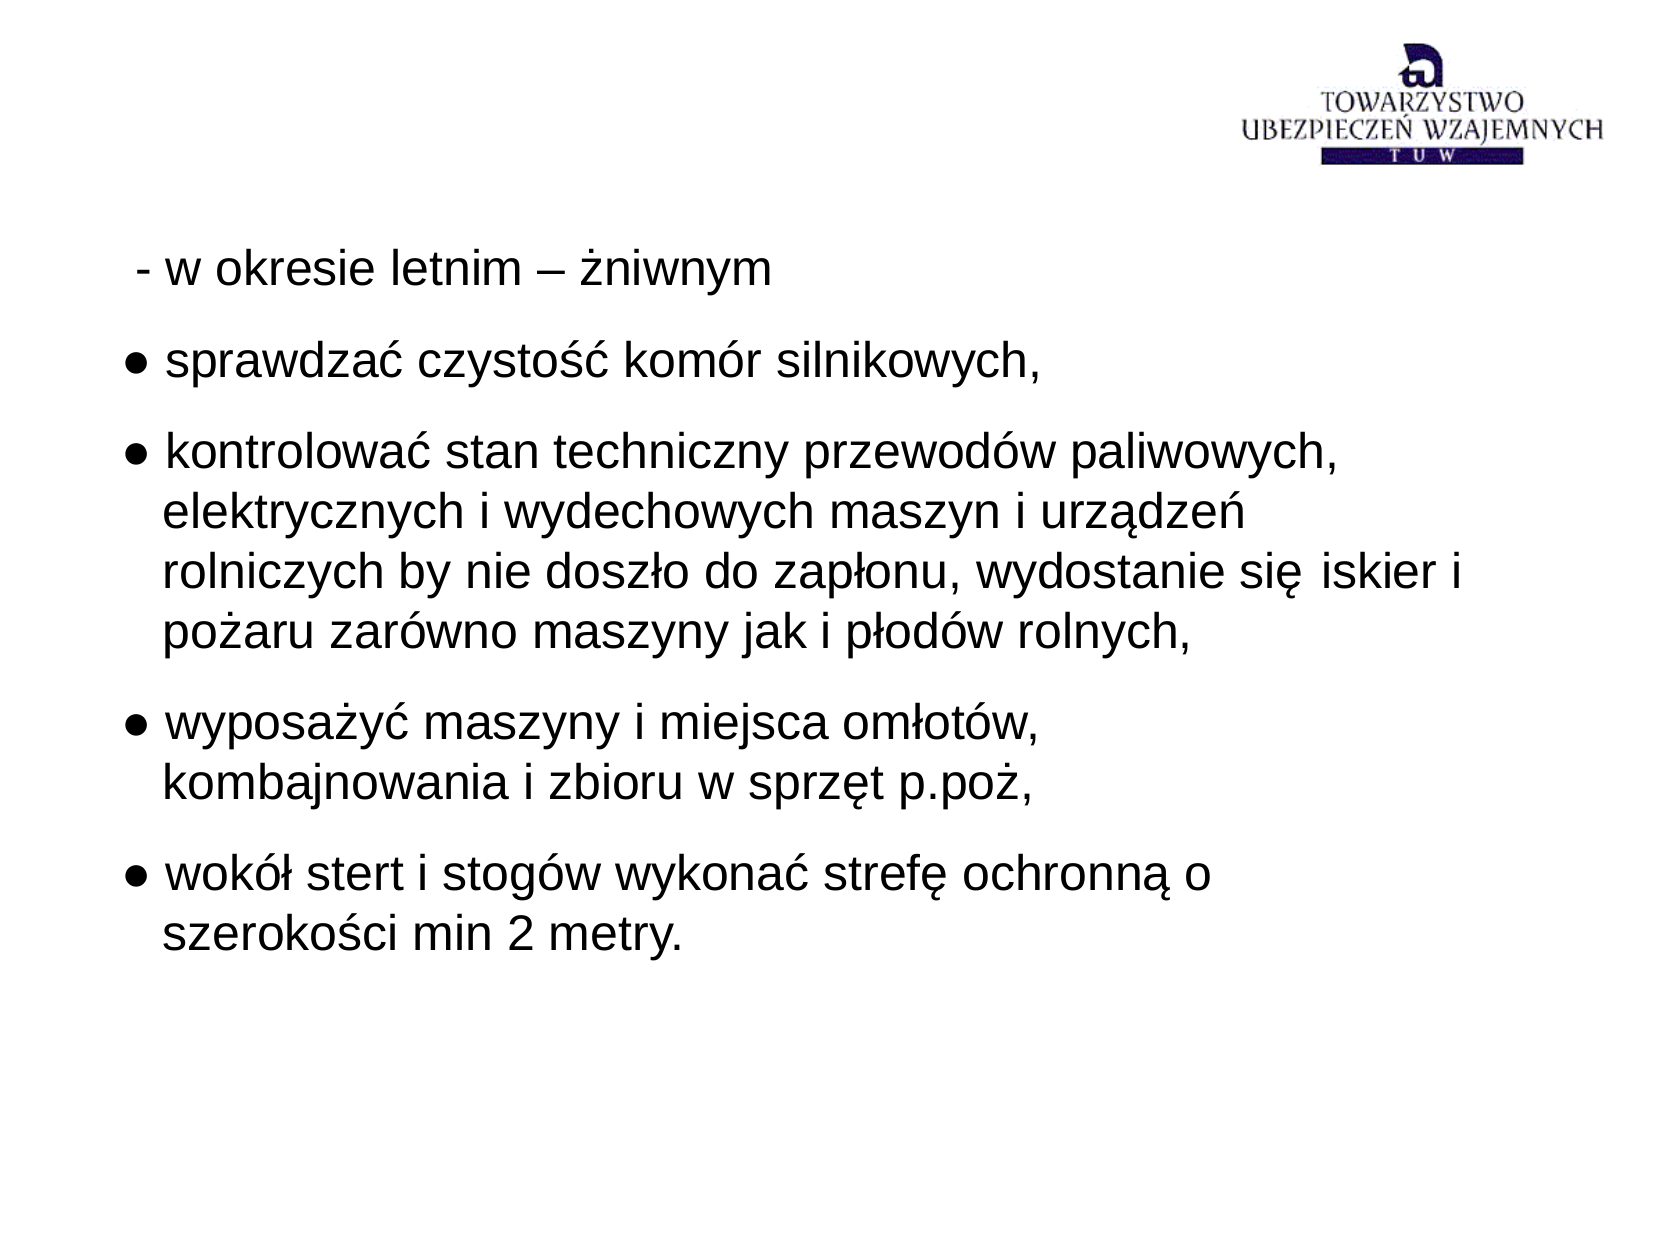

- w okresie letnim – żniwnym
● sprawdzać czystość komór silnikowych,
● kontrolować stan techniczny przewodów paliwowych, 	 elektrycznych i wydechowych maszyn i urządzeń 		 rolniczych by nie doszło do zapłonu, wydostanie się 	iskier i	 pożaru zarówno maszyny jak i płodów rolnych,
● wyposażyć maszyny i miejsca omłotów, 		 kombajnowania i zbioru w sprzęt p.poż,
● wokół stert i stogów wykonać strefę ochronną o 	 szerokości min 2 metry.